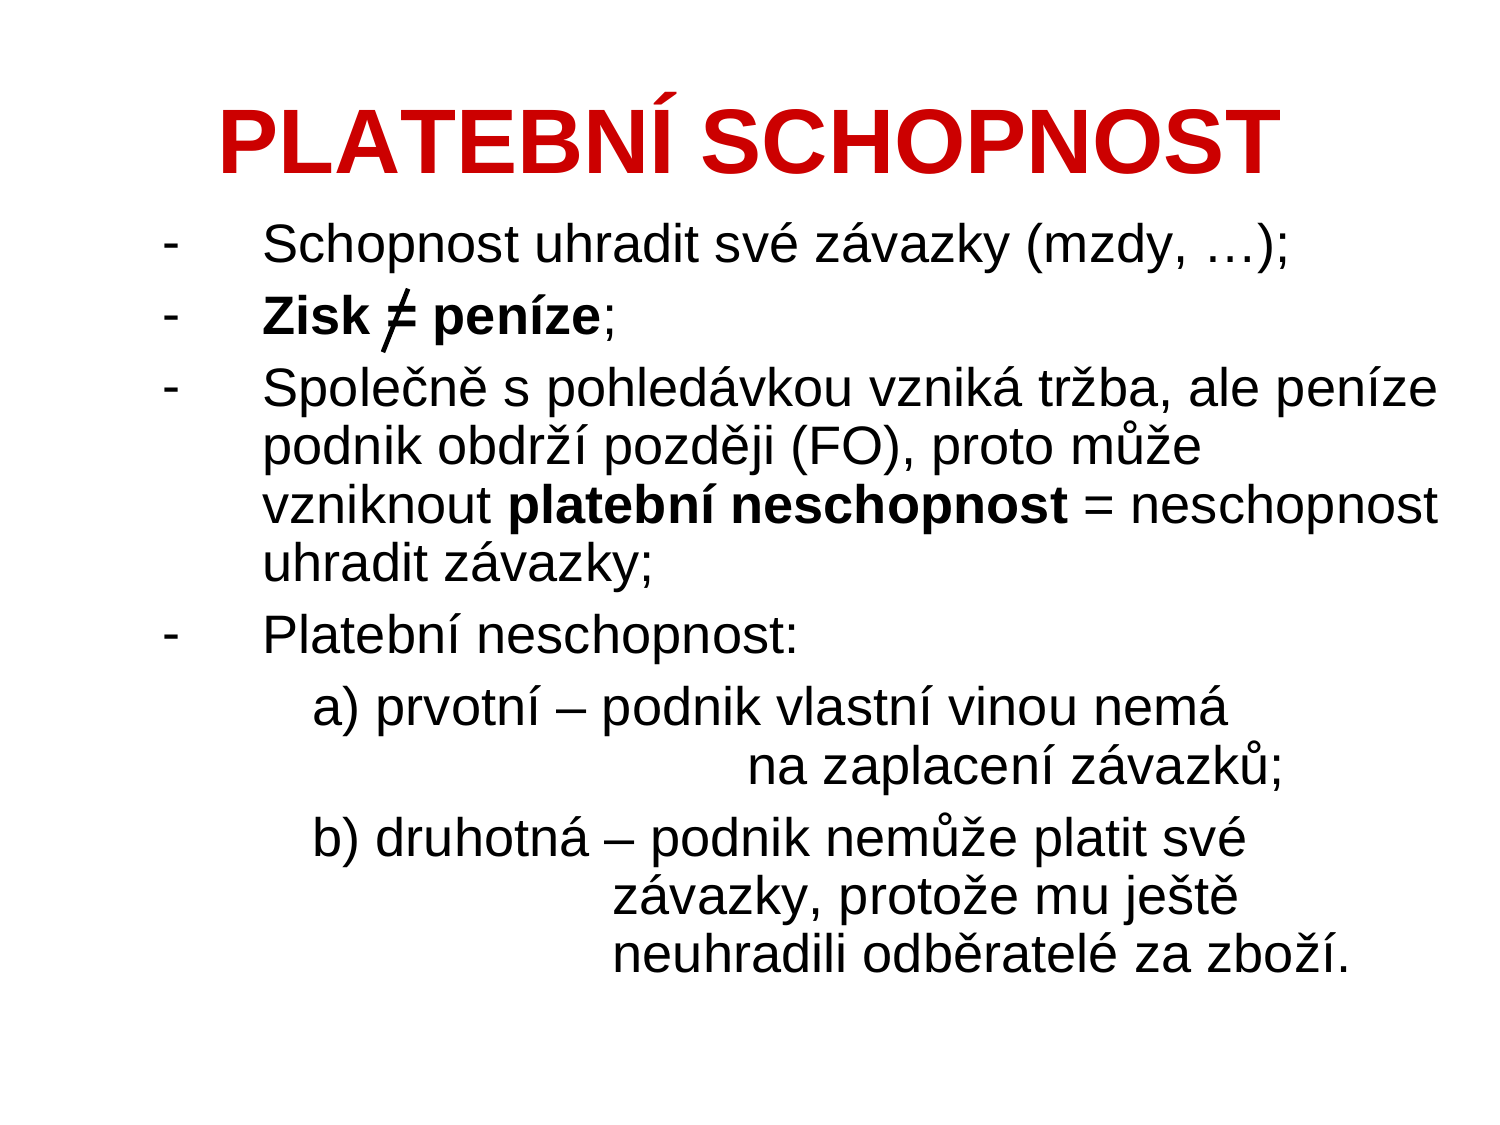

# PLATEBNÍ SCHOPNOST
Schopnost uhradit své závazky (mzdy, …);
Zisk = peníze;
Společně s pohledávkou vzniká tržba, ale peníze podnik obdrží později (FO), proto může vzniknout platební neschopnost = neschopnost uhradit závazky;
Platební neschopnost:
		a) prvotní – podnik vlastní vinou nemá 		 na zaplacení závazků;
		b) druhotná – podnik nemůže platit své 				závazky, protože mu ještě 				neuhradili odběratelé za zboží.